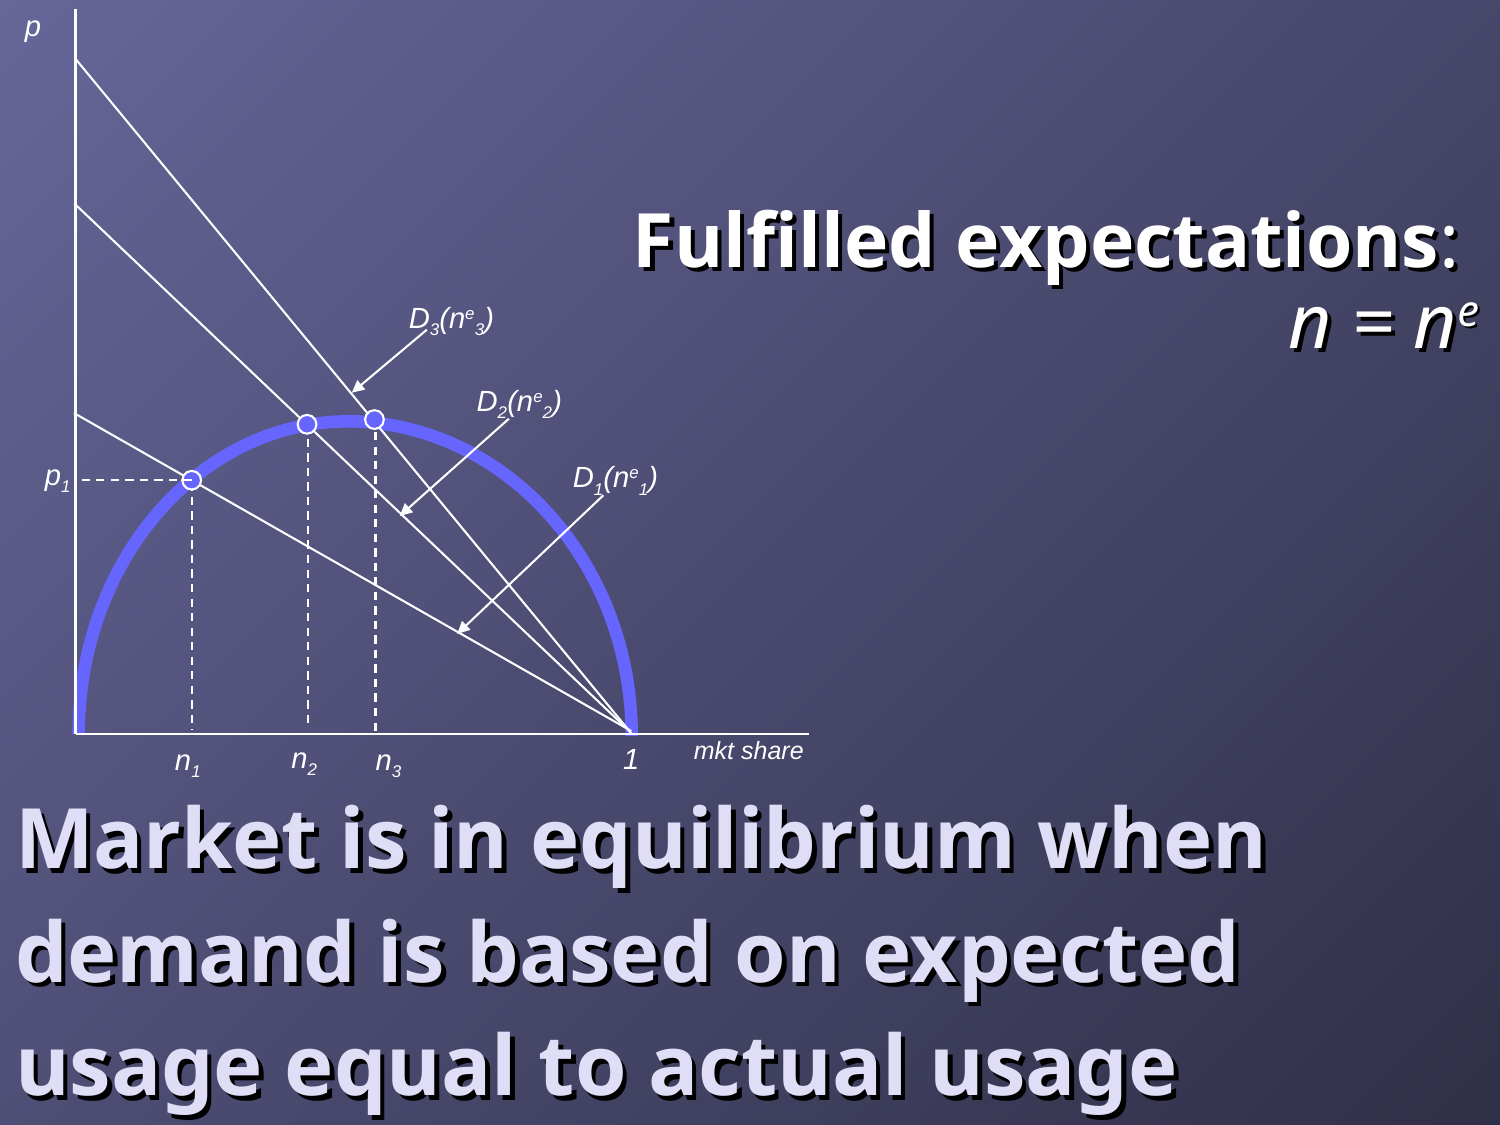

p
D3(ne3)
D2(ne2)
D1(ne1)
mkt share
1
Fulfilled expectations:
n = ne
n3
n2
p1
n1
# Market is in equilibrium when demand is based on expected usage equal to actual usage